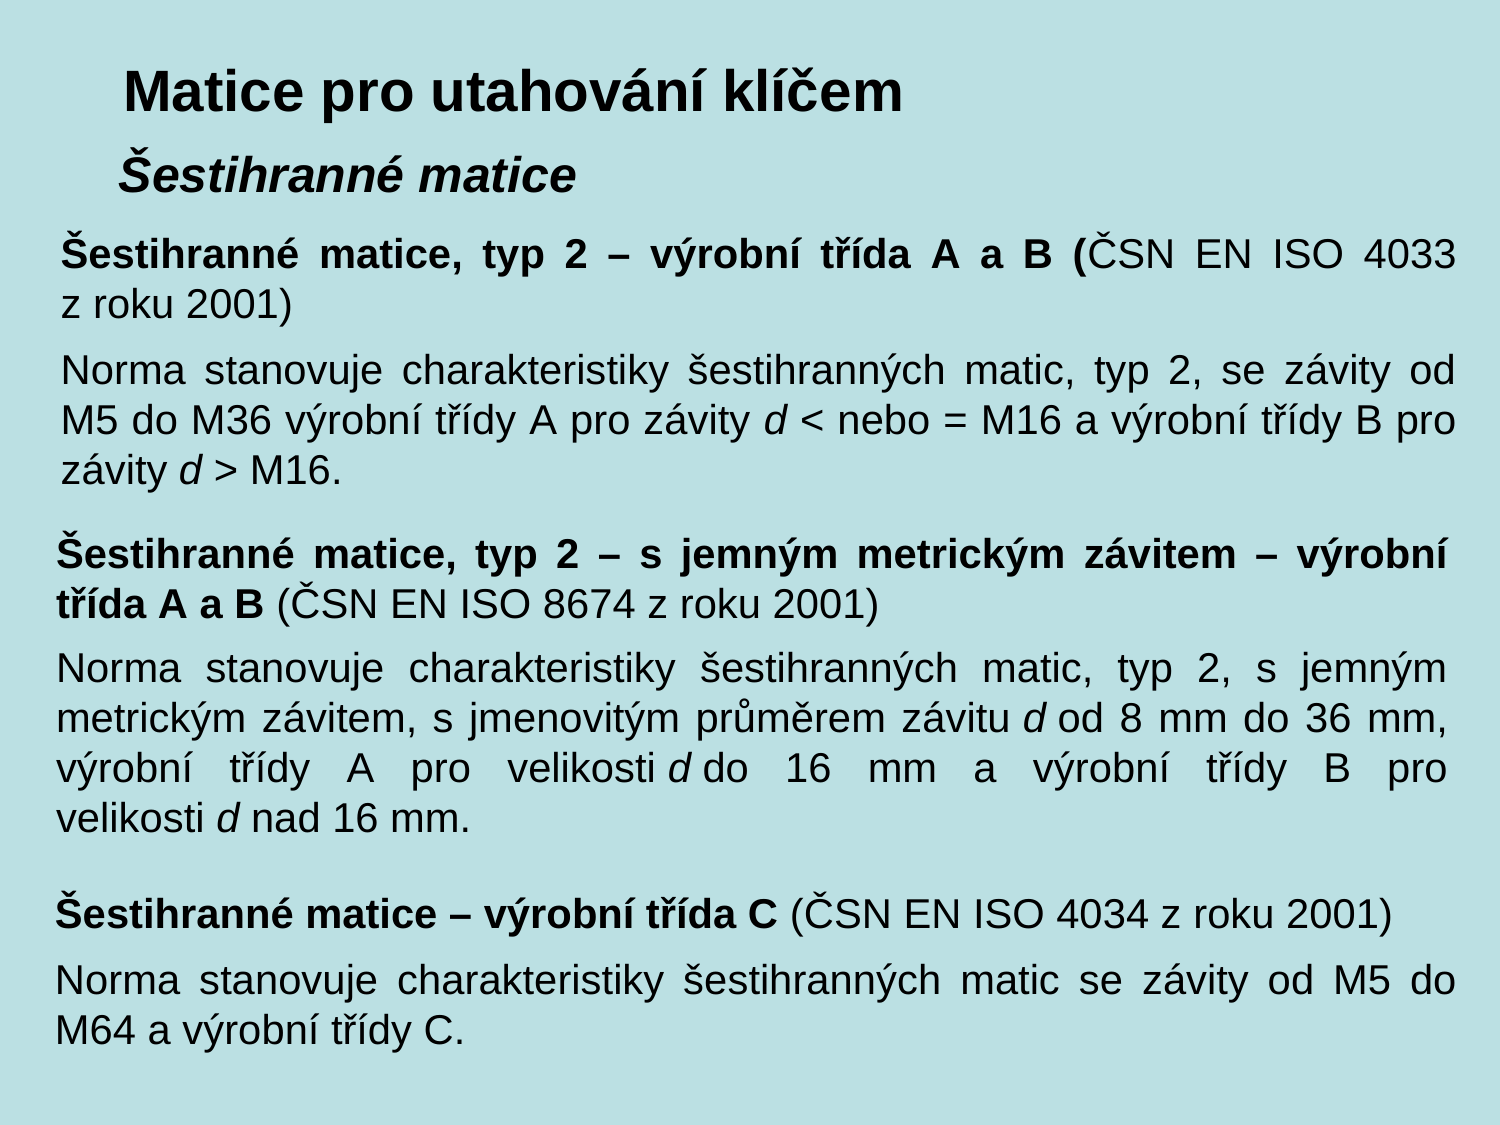

Matice pro utahování klíčem
Šestihranné matice
Šestihranné matice, typ 2 – výrobní třída A a B (ČSN EN ISO 4033
z roku 2001)
Norma stanovuje charakteristiky šestihranných matic, typ 2, se závity od M5 do M36 výrobní třídy A pro závity d < nebo = M16 a výrobní třídy B pro závity d > M16.
Šestihranné matice, typ 2 – s jemným metrickým závitem – výrobní třída A a B (ČSN EN ISO 8674 z roku 2001)
Norma stanovuje charakteristiky šestihranných matic, typ 2, s jemným metrickým závitem, s jmenovitým průměrem závitu d od 8 mm do 36 mm, výrobní třídy A pro velikosti d do 16 mm a výrobní třídy B pro velikosti d nad 16 mm.
Šestihranné matice – výrobní třída C (ČSN EN ISO 4034 z roku 2001)
Norma stanovuje charakteristiky šestihranných matic se závity od M5 do M64 a výrobní třídy C.